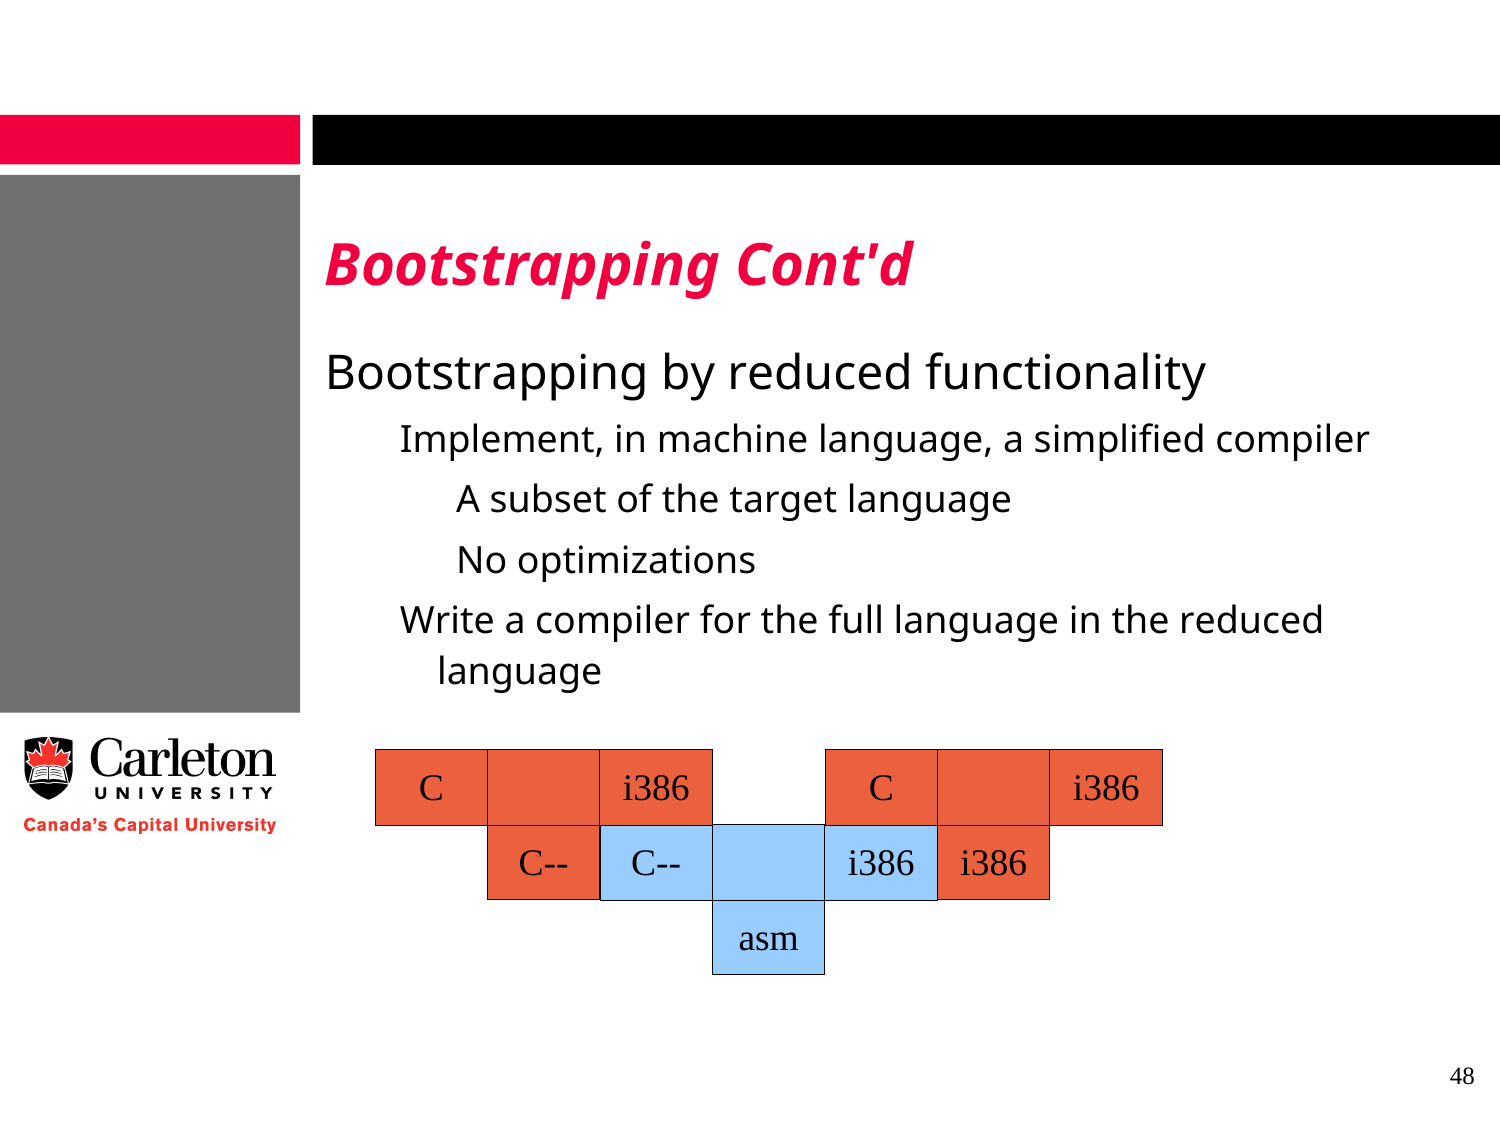

# Bootstrapping Cont'd
Bootstrapping by reduced functionality
Implement, in machine language, a simplified compiler
A subset of the target language
No optimizations
Write a compiler for the full language in the reduced language
C
i386
C
i386
C--
i386
C--
i386
asm
48